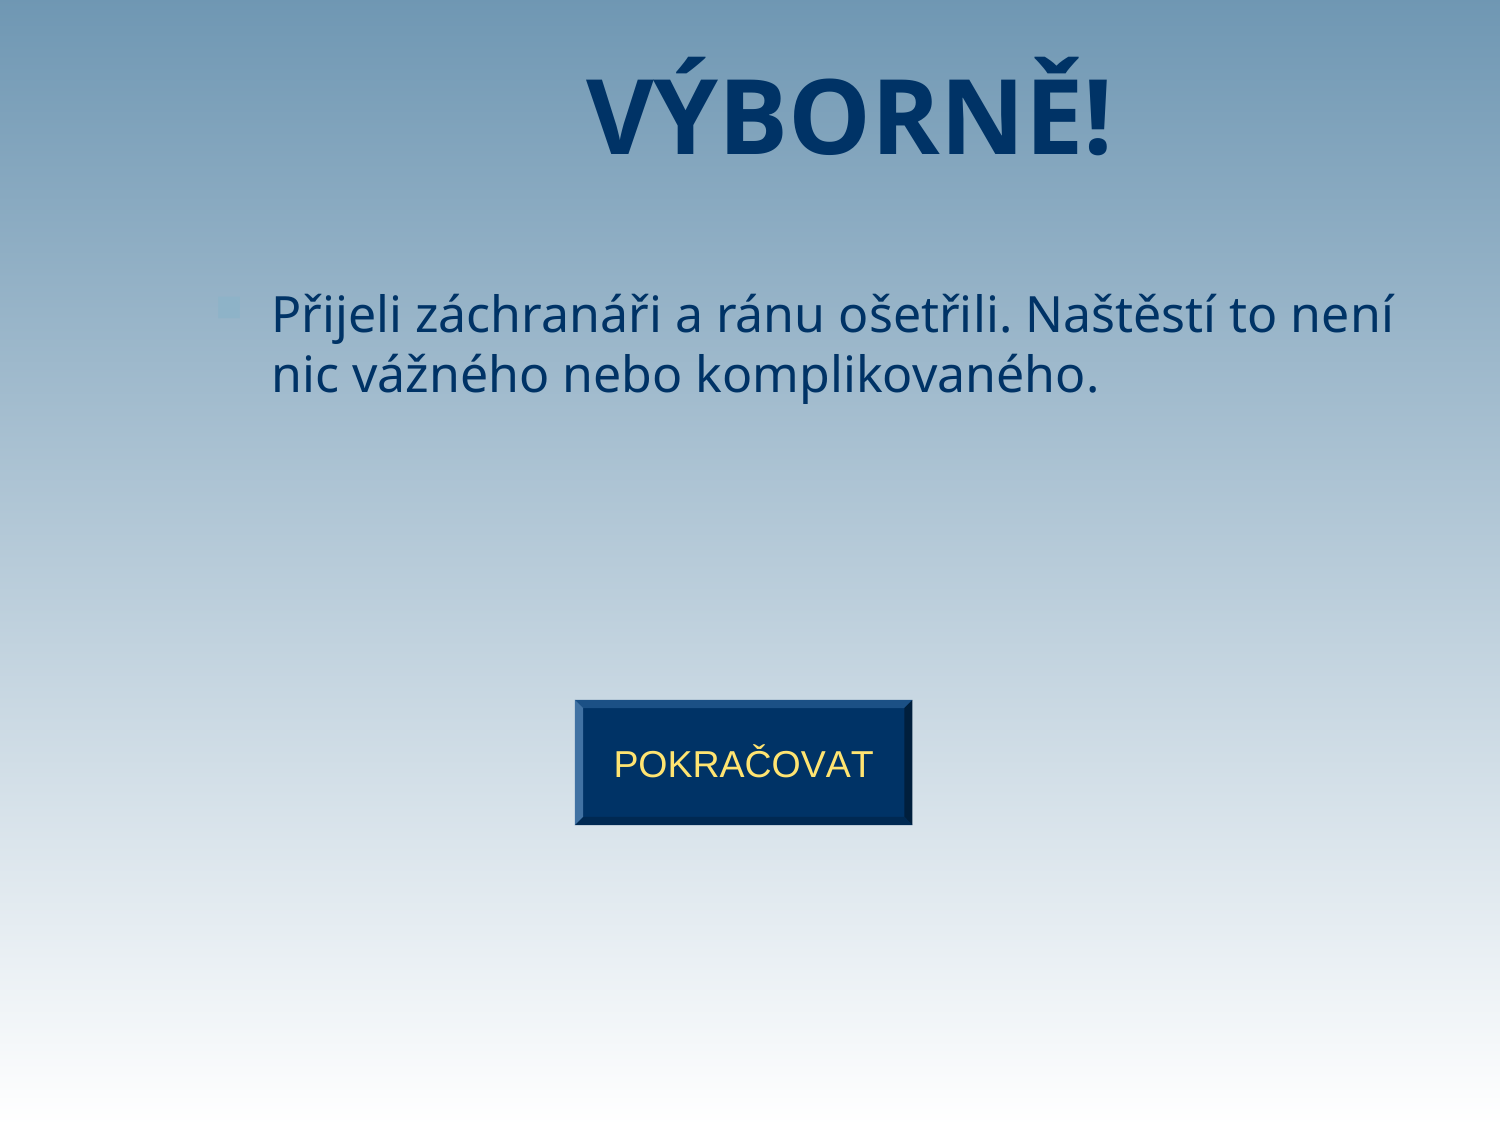

# VÝBORNĚ!
Přijeli záchranáři a ránu ošetřili. Naštěstí to není nic vážného nebo komplikovaného.
POKRAČOVAT